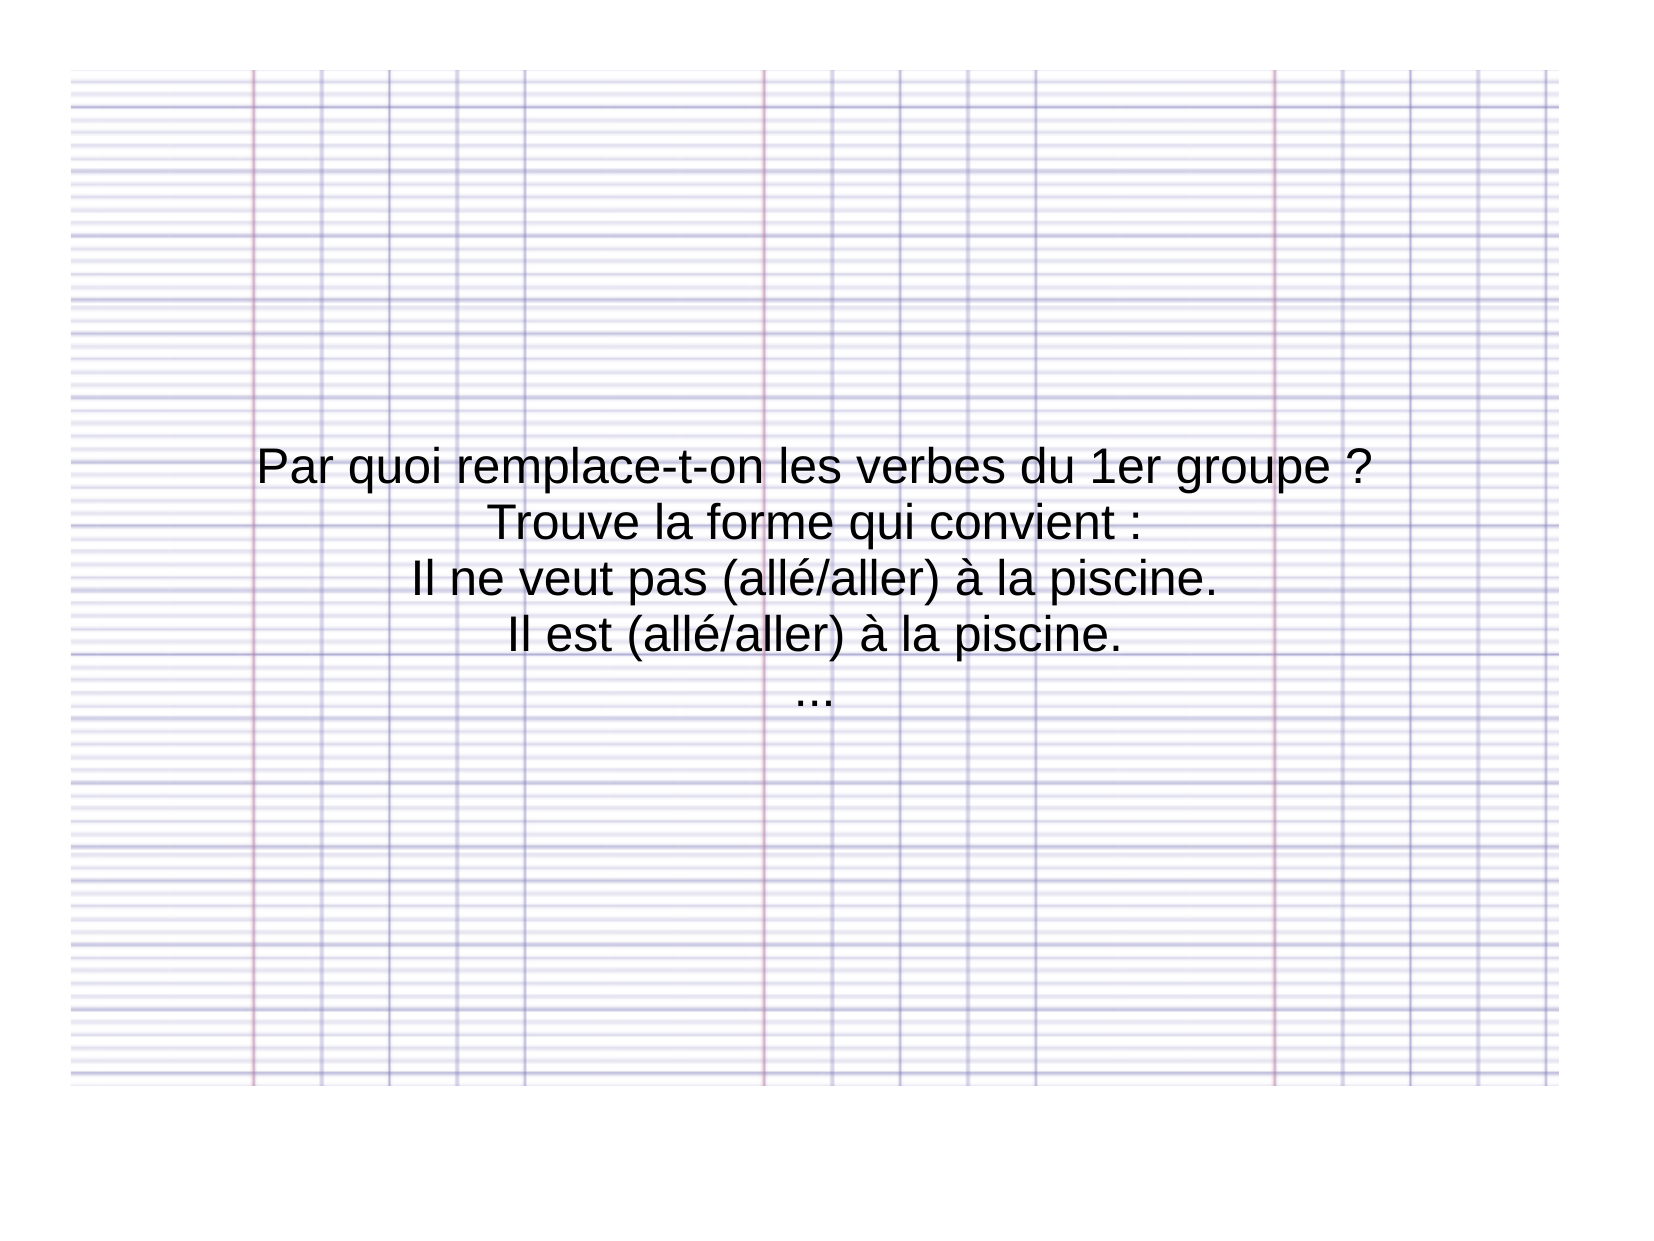

# Par quoi remplace-t-on les verbes du 1er groupe ?
Trouve la forme qui convient :
Il ne veut pas (allé/aller) à la piscine.
Il est (allé/aller) à la piscine.
...